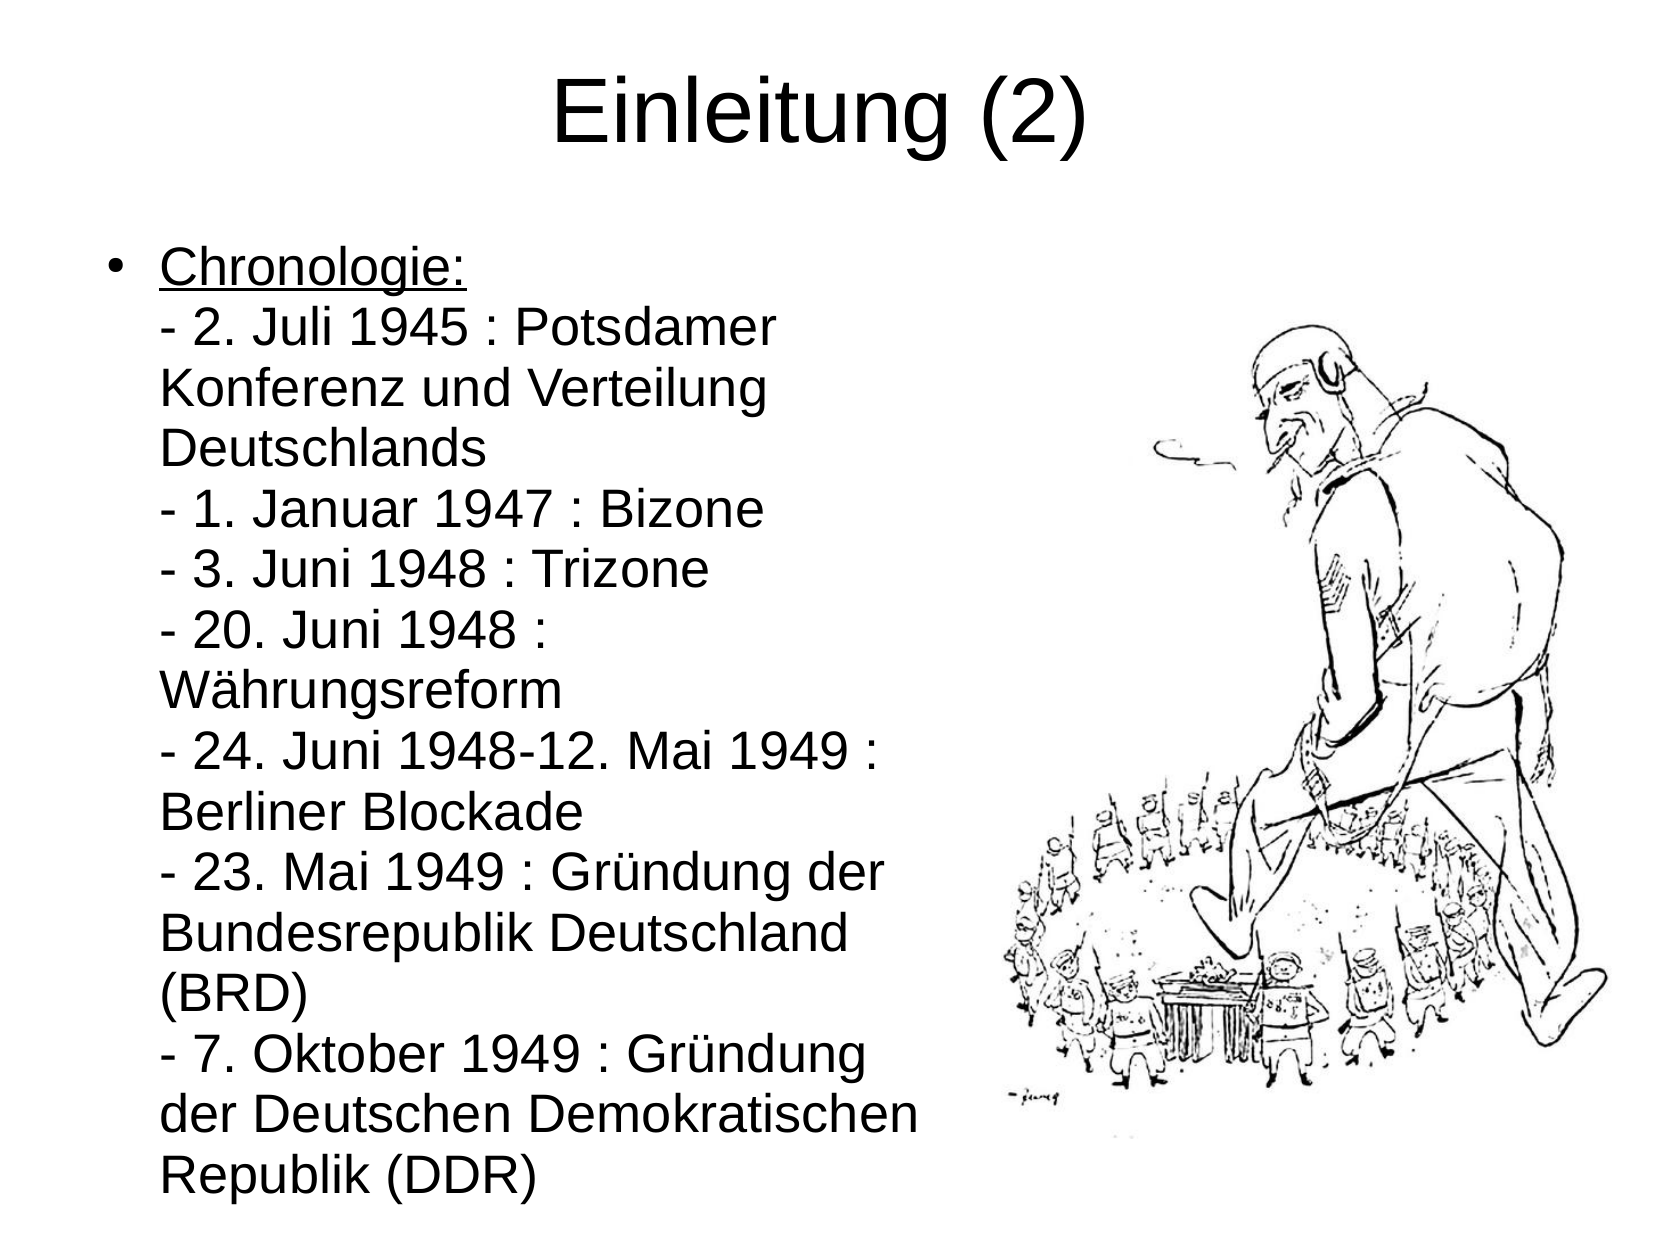

# Einleitung (2)
Chronologie: - 2. Juli 1945 : Potsdamer Konferenz und Verteilung Deutschlands - 1. Januar 1947 : Bizone - 3. Juni 1948 : Trizone - 20. Juni 1948 : Währungsreform - 24. Juni 1948-12. Mai 1949 : Berliner Blockade - 23. Mai 1949 : Gründung der Bundesrepublik Deutschland (BRD) - 7. Oktober 1949 : Gründung der Deutschen Demokratischen Republik (DDR)